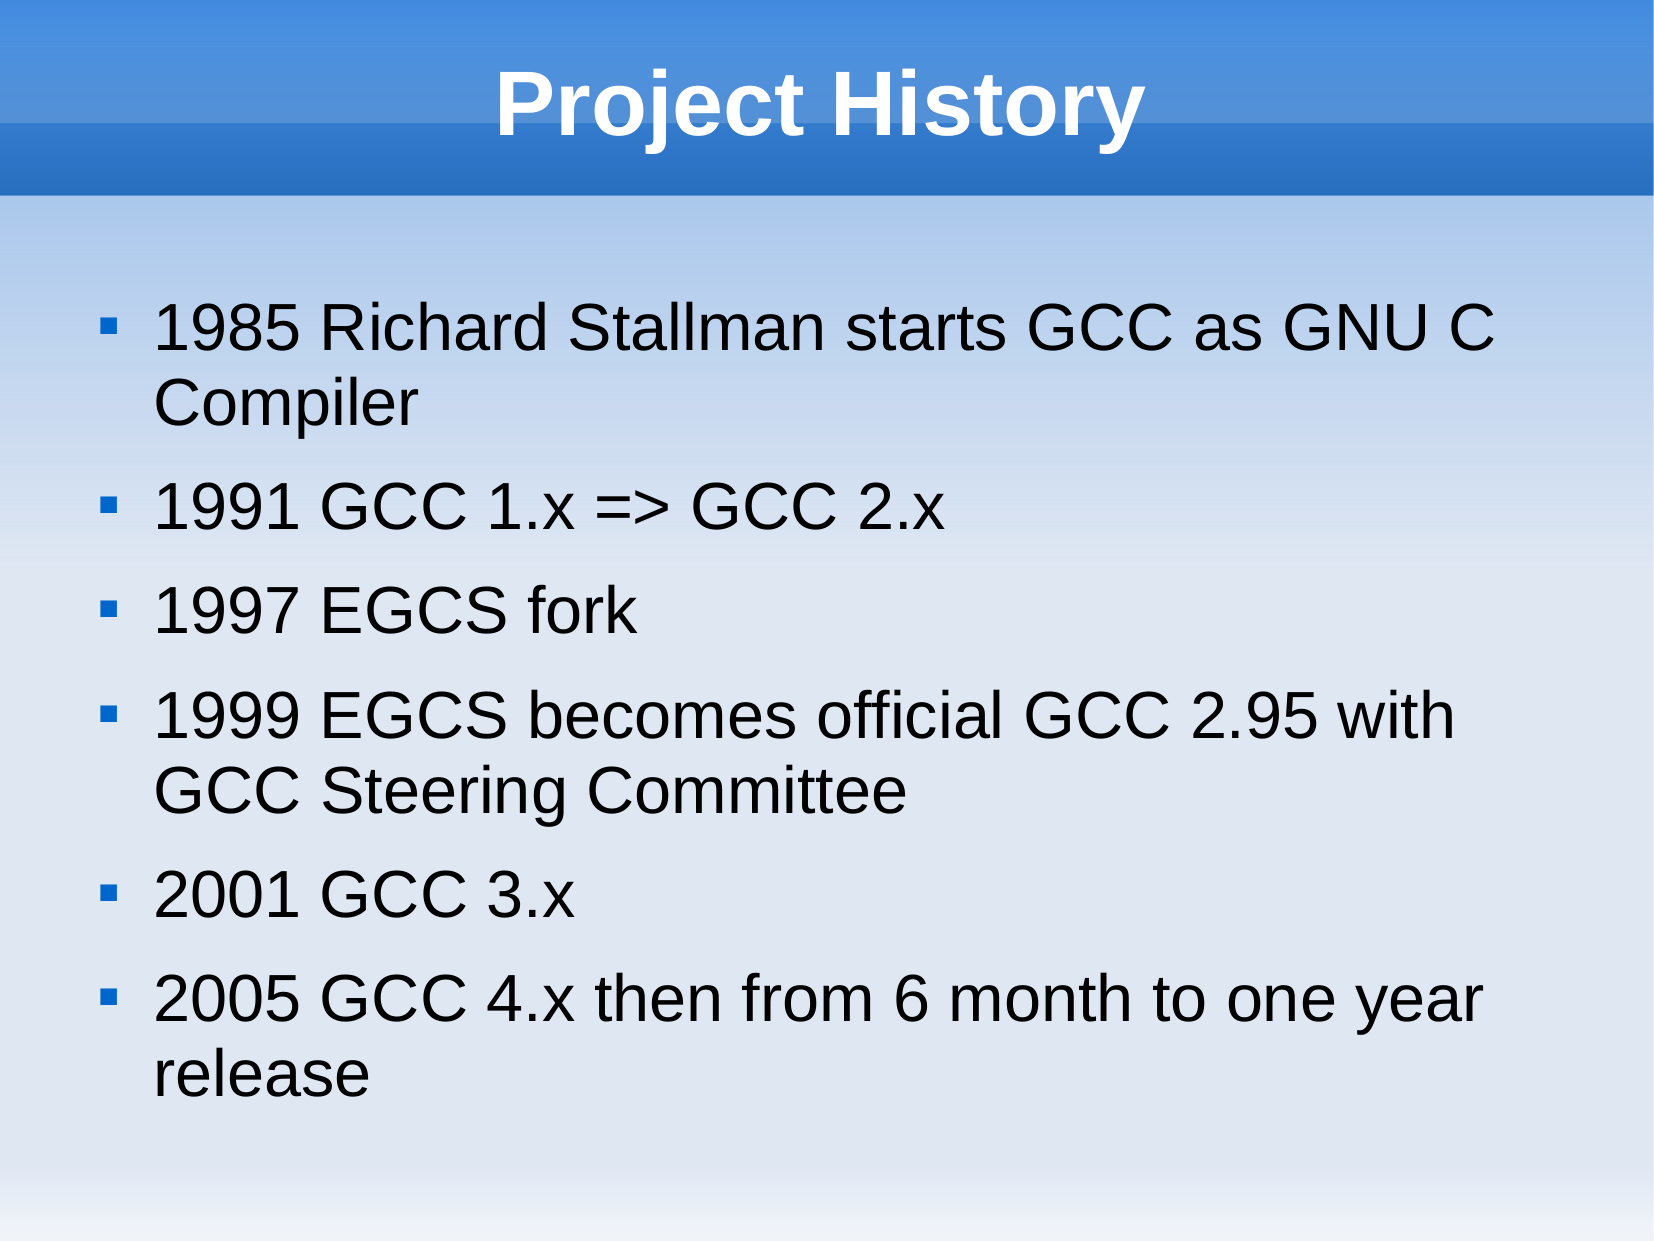

# Project History
1985 Richard Stallman starts GCC as GNU C Compiler
1991 GCC 1.x => GCC 2.x
1997 EGCS fork
1999 EGCS becomes official GCC 2.95 with GCC Steering Committee
2001 GCC 3.x
2005 GCC 4.x then from 6 month to one year release